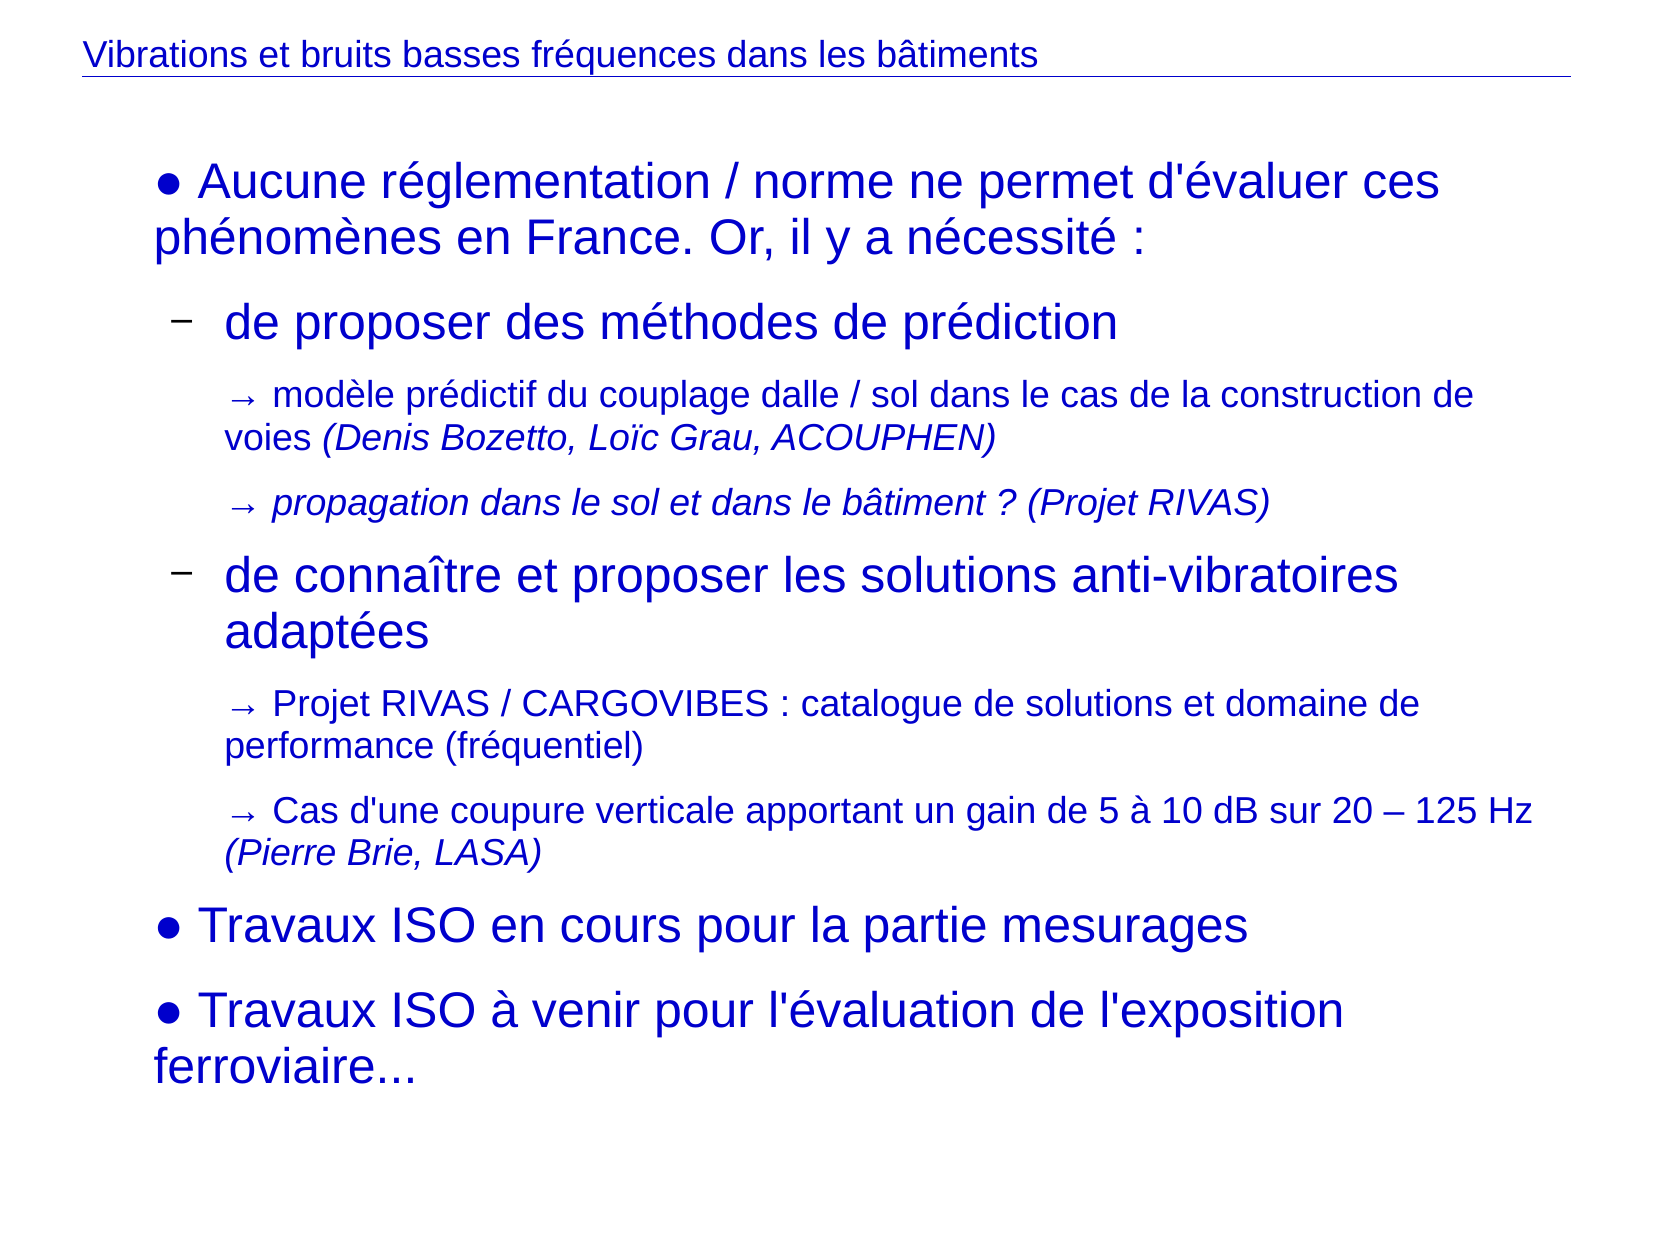

# Vibrations et bruits basses fréquences dans les bâtiments
● Aucune réglementation / norme ne permet d'évaluer ces phénomènes en France. Or, il y a nécessité :
de proposer des méthodes de prédiction
→ modèle prédictif du couplage dalle / sol dans le cas de la construction de voies (Denis Bozetto, Loïc Grau, ACOUPHEN)
→ propagation dans le sol et dans le bâtiment ? (Projet RIVAS)
de connaître et proposer les solutions anti-vibratoires adaptées
→ Projet RIVAS / CARGOVIBES : catalogue de solutions et domaine de performance (fréquentiel)
→ Cas d'une coupure verticale apportant un gain de 5 à 10 dB sur 20 – 125 Hz (Pierre Brie, LASA)
● Travaux ISO en cours pour la partie mesurages
● Travaux ISO à venir pour l'évaluation de l'exposition ferroviaire...